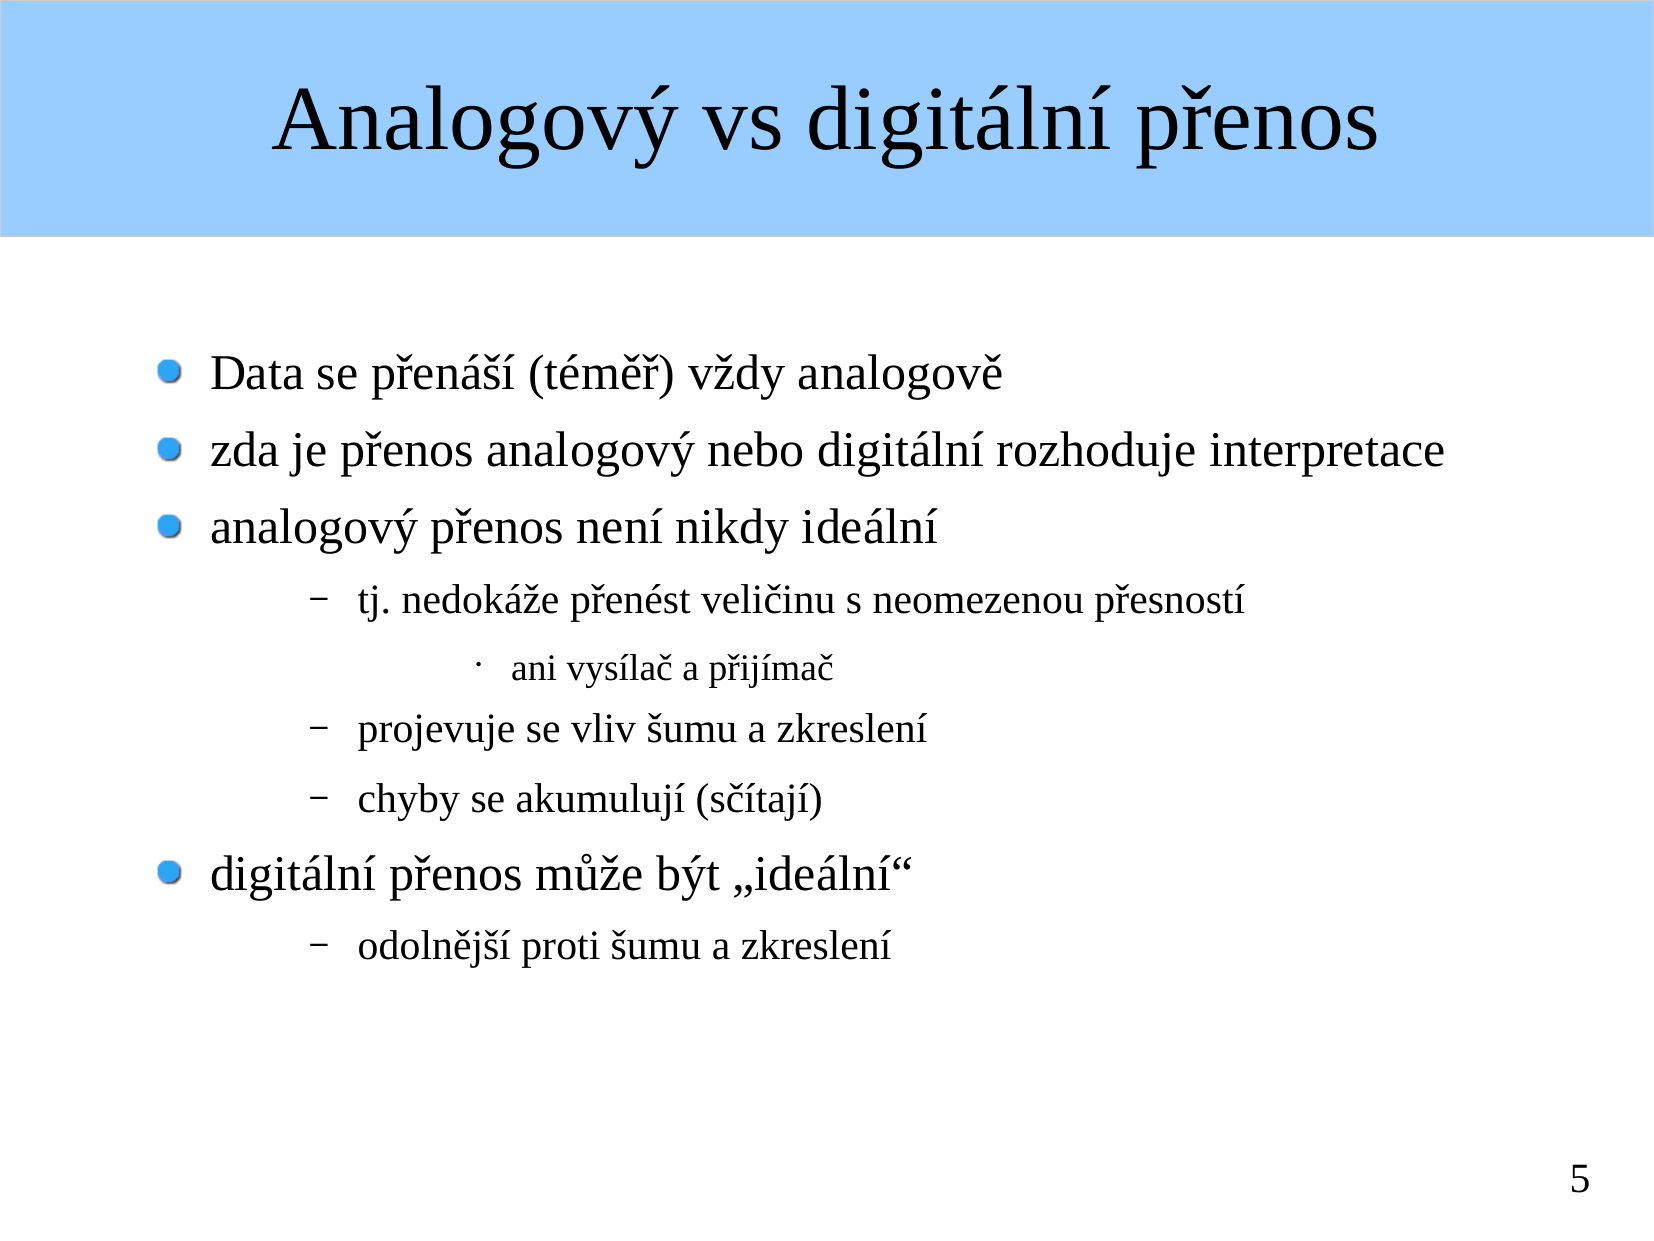

# Analogový vs digitální přenos
Data se přenáší (téměř) vždy analogově
zda je přenos analogový nebo digitální rozhoduje interpretace
analogový přenos není nikdy ideální
tj. nedokáže přenést veličinu s neomezenou přesností
ani vysílač a přijímač
projevuje se vliv šumu a zkreslení
chyby se akumulují (sčítají)
digitální přenos může být „ideální“
odolnější proti šumu a zkreslení